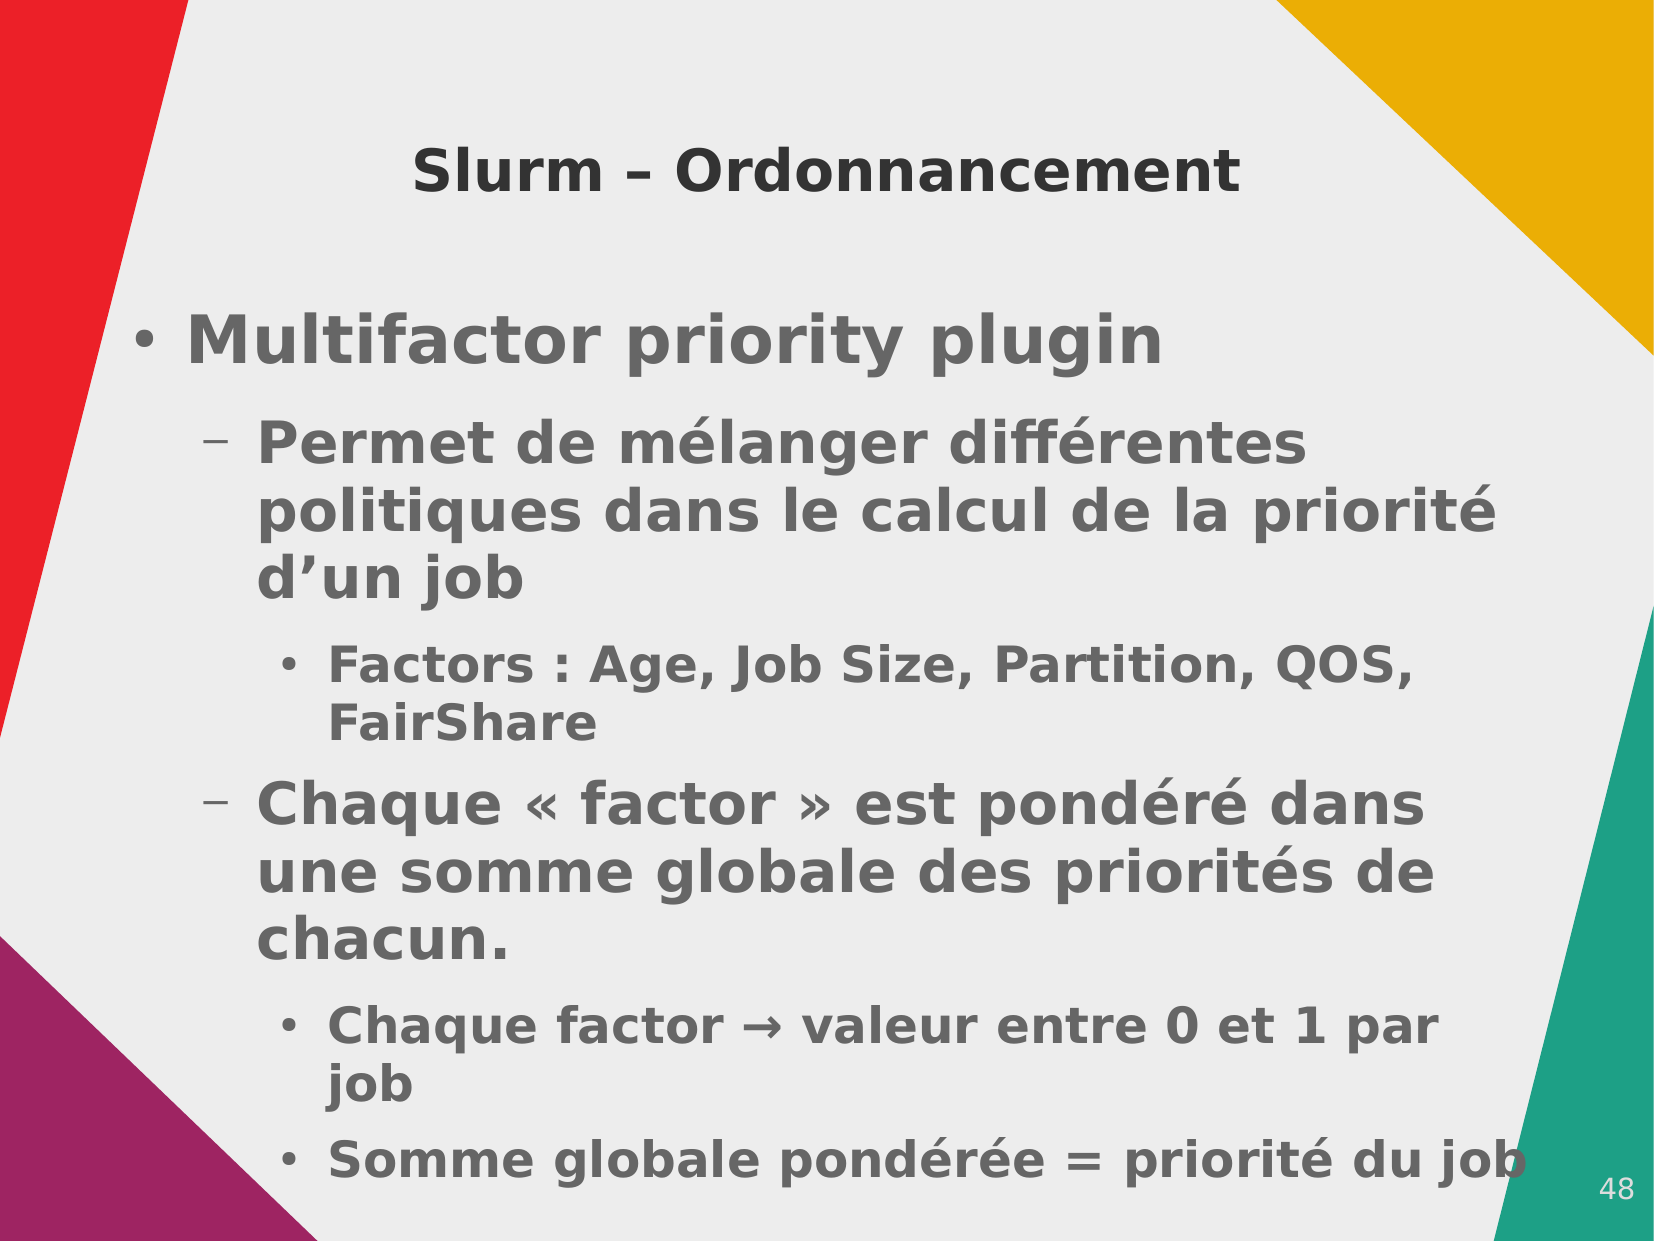

# Slurm – Ordonnancement
Multifactor priority plugin
Permet de mélanger différentes politiques dans le calcul de la priorité d’un job
Factors : Age, Job Size, Partition, QOS, FairShare
Chaque « factor » est pondéré dans une somme globale des priorités de chacun.
Chaque factor → valeur entre 0 et 1 par job
Somme globale pondérée = priorité du job
48